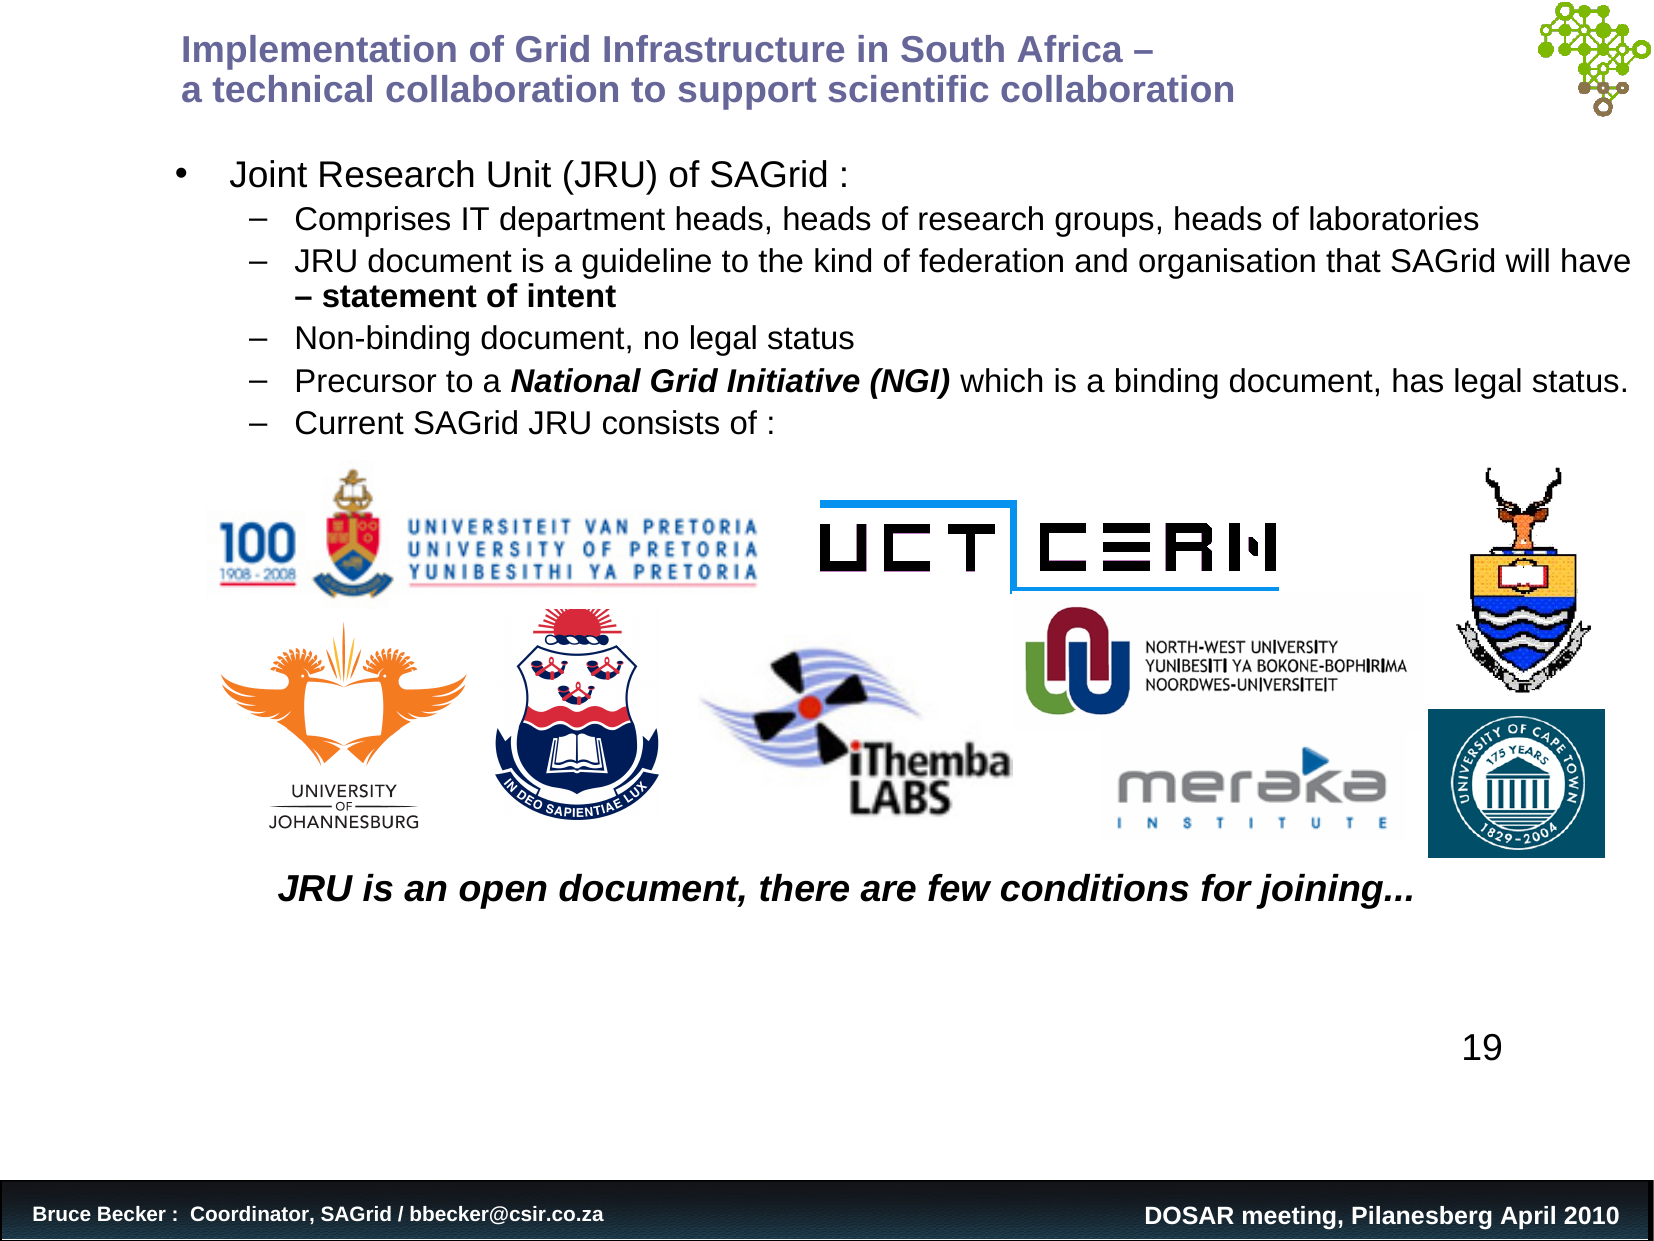

# Implementation of Grid Infrastructure in South Africa – a technical collaboration to support scientific collaboration
Joint Research Unit (JRU) of SAGrid :
Comprises IT department heads, heads of research groups, heads of laboratories
JRU document is a guideline to the kind of federation and organisation that SAGrid will have – statement of intent
Non-binding document, no legal status
Precursor to a National Grid Initiative (NGI) which is a binding document, has legal status.
Current SAGrid JRU consists of :
JRU is an open document, there are few conditions for joining...
19